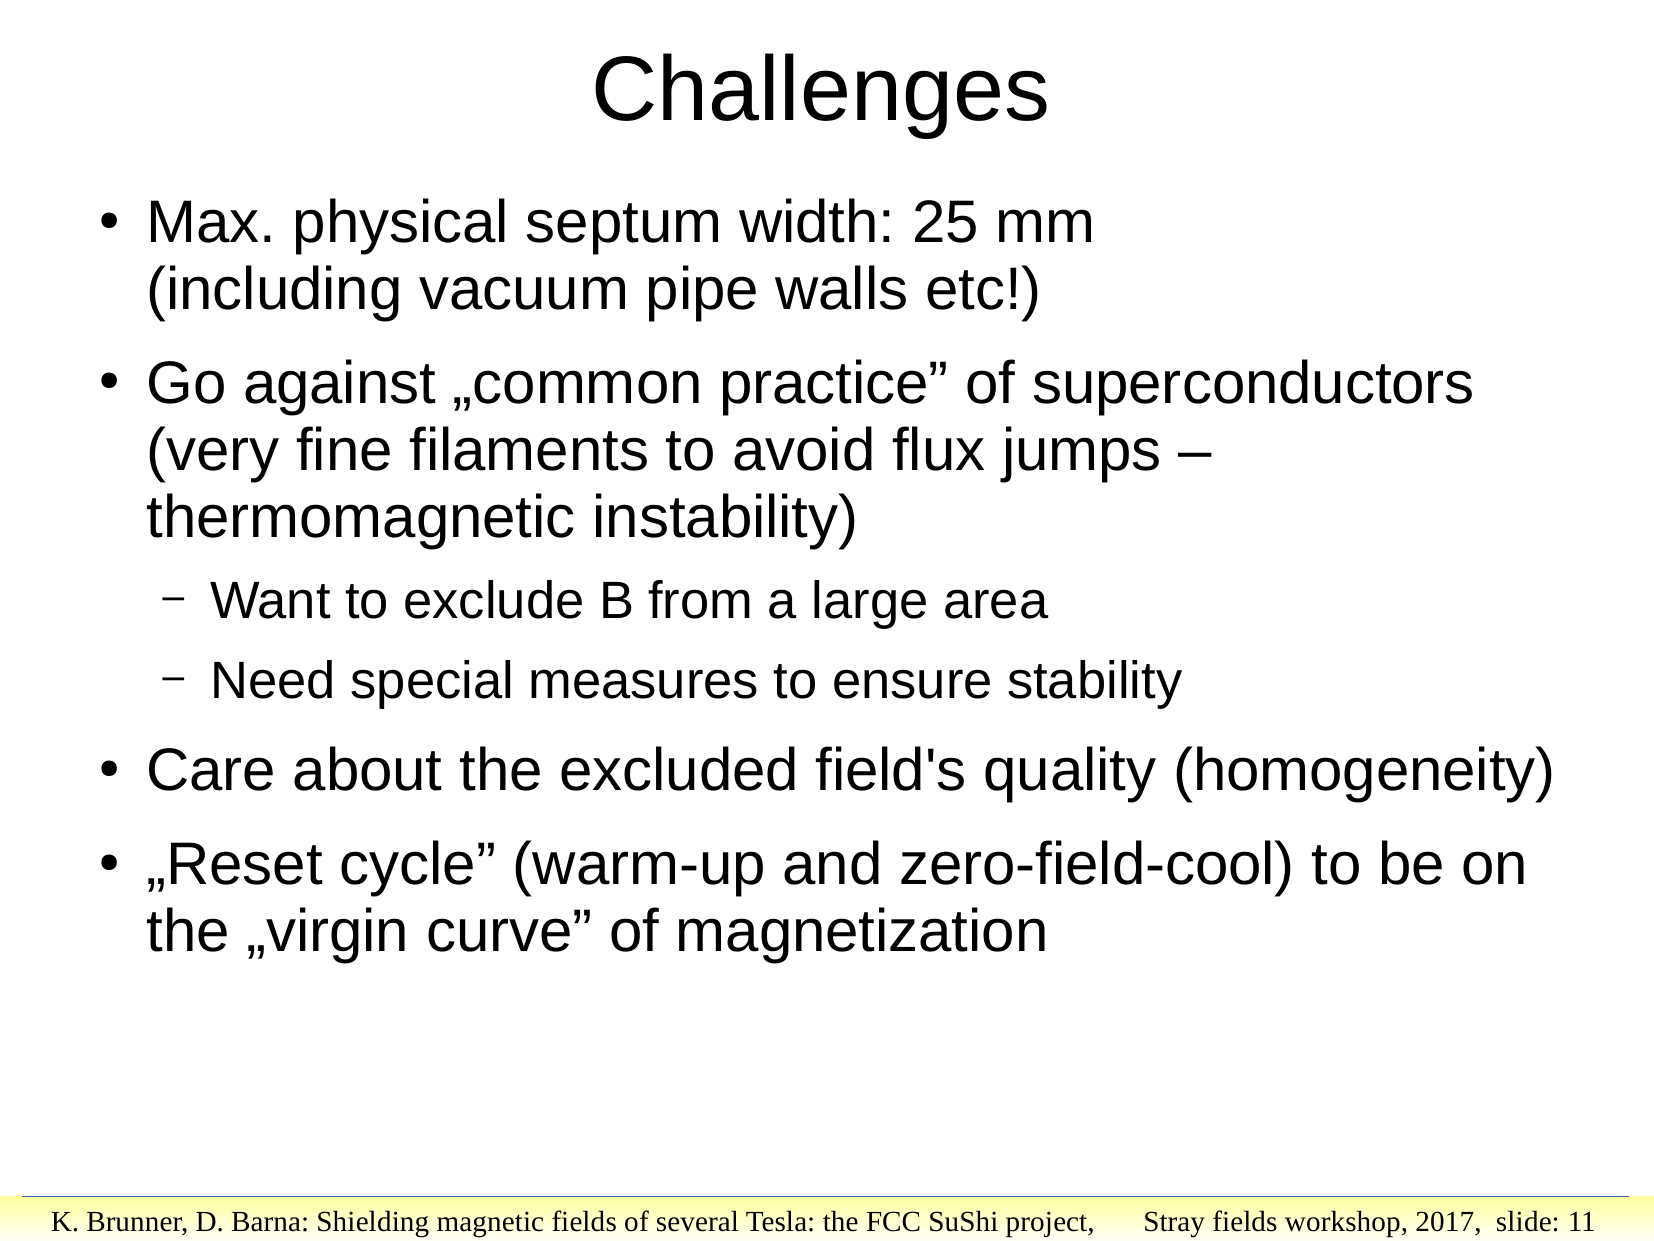

# Challenges
Max. physical septum width: 25 mm
(including vacuum pipe walls etc!)
Go against „common practice” of superconductors (very fine filaments to avoid flux jumps – thermomagnetic instability)
Want to exclude B from a large area
Need special measures to ensure stability
Care about the excluded field's quality (homogeneity)
„Reset cycle” (warm-up and zero-field-cool) to be on the „virgin curve” of magnetization
asdasdasda